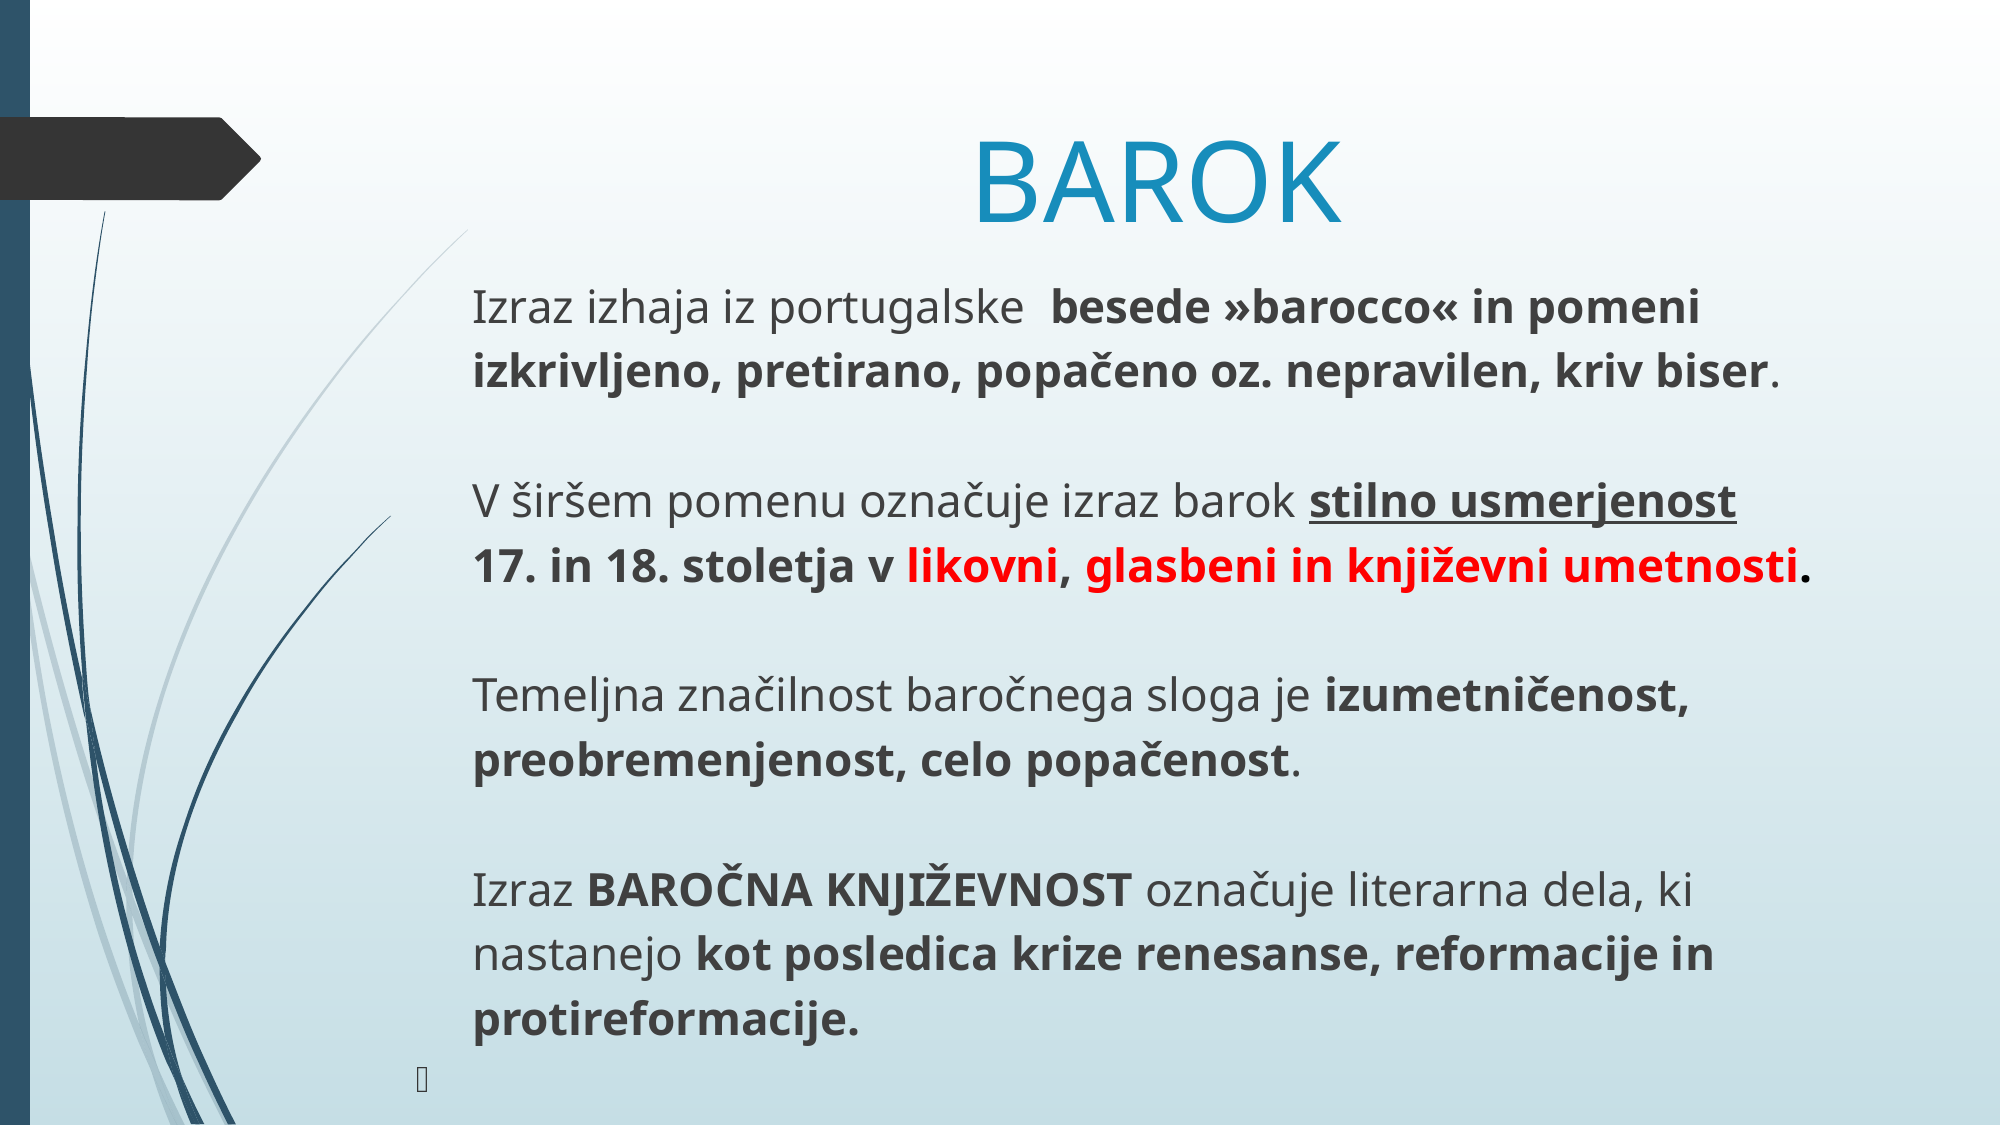

# BAROK
Izraz izhaja iz portugalske besede »barocco« in pomeni
izkrivljeno, pretirano, popačeno oz. nepravilen, kriv biser.
V širšem pomenu označuje izraz barok stilno usmerjenost
17. in 18. stoletja v likovni, glasbeni in književni umetnosti.
Temeljna značilnost baročnega sloga je izumetničenost,
preobremenjenost, celo popačenost.
Izraz BAROČNA KNJIŽEVNOST označuje literarna dela, ki
nastanejo kot posledica krize renesanse, reformacije in
protireformacije.